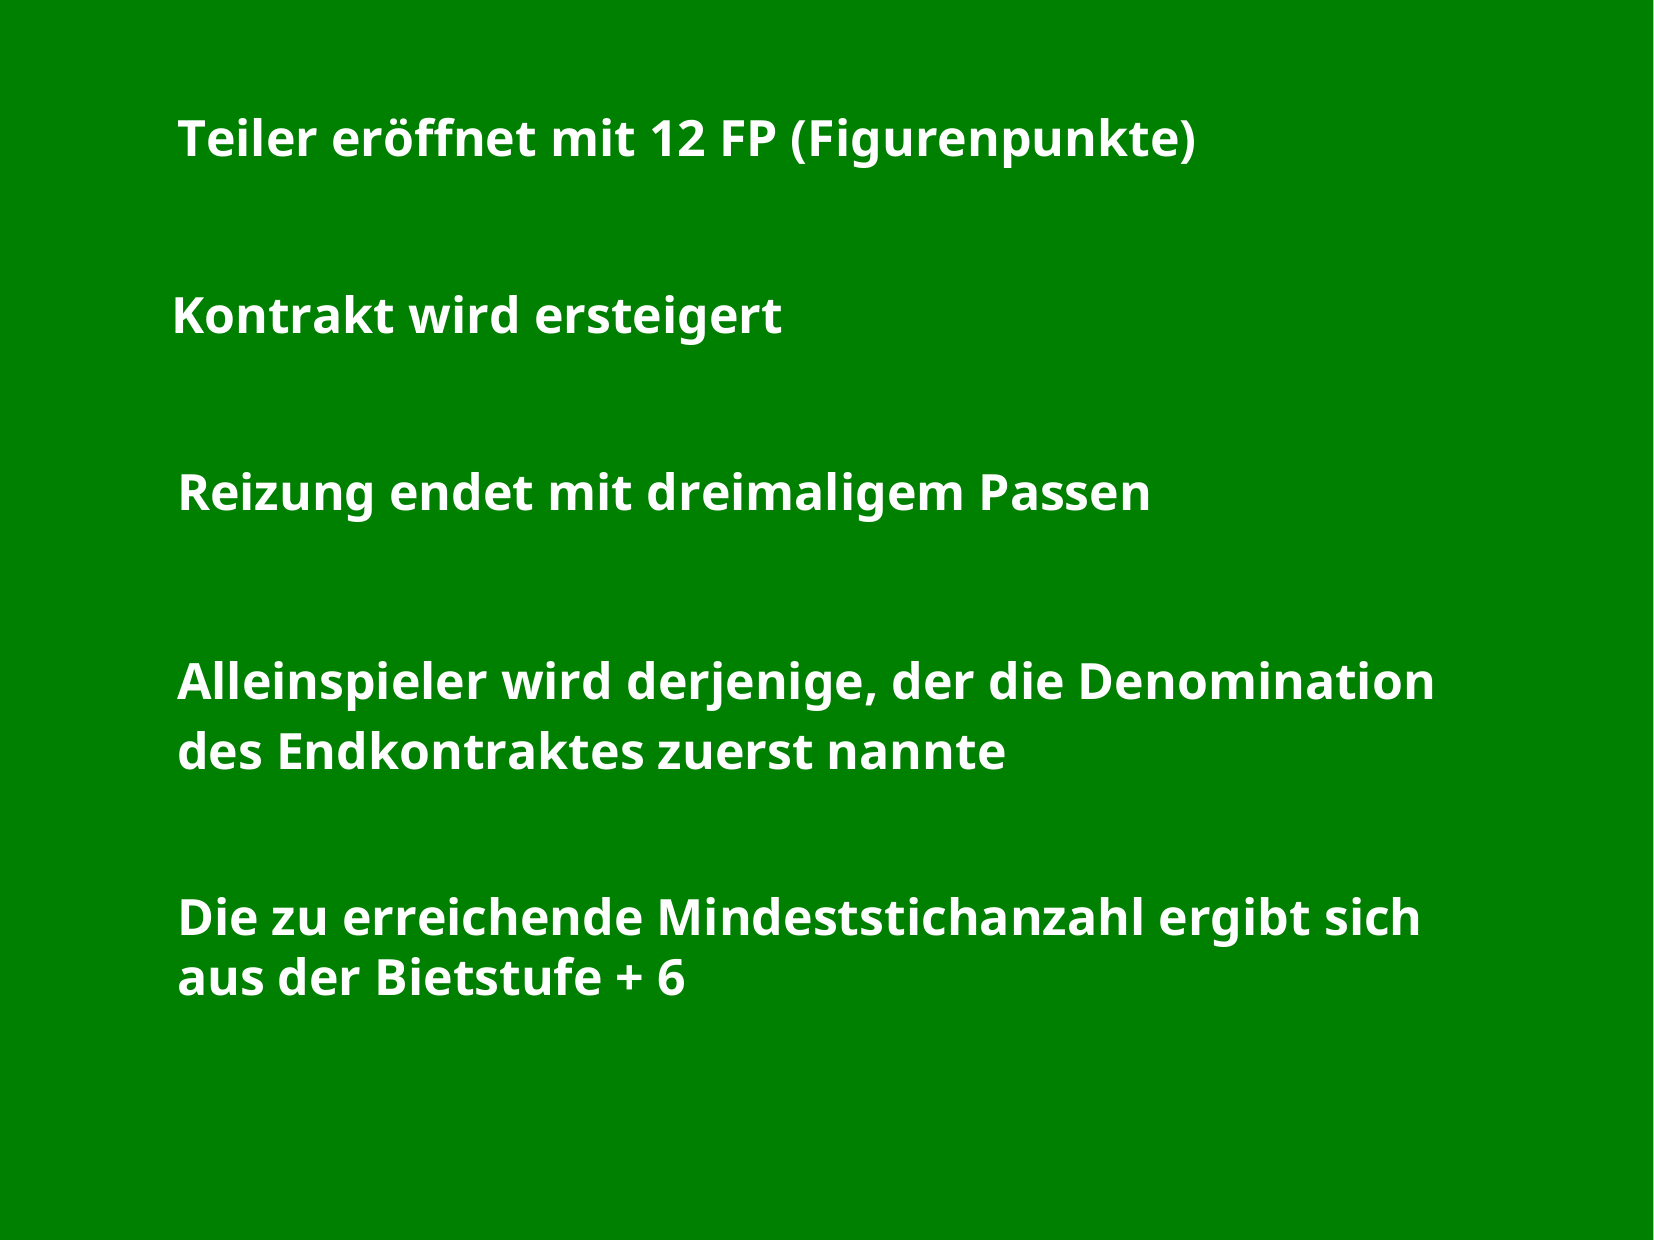

Teiler eröffnet mit 12 FP (Figurenpunkte)
Kontrakt wird ersteigert
Reizung endet mit dreimaligem Passen
Alleinspieler wird derjenige, der die Denomination
des Endkontraktes zuerst nannte
Die zu erreichende Mindeststichanzahl ergibt sich aus der Bietstufe + 6